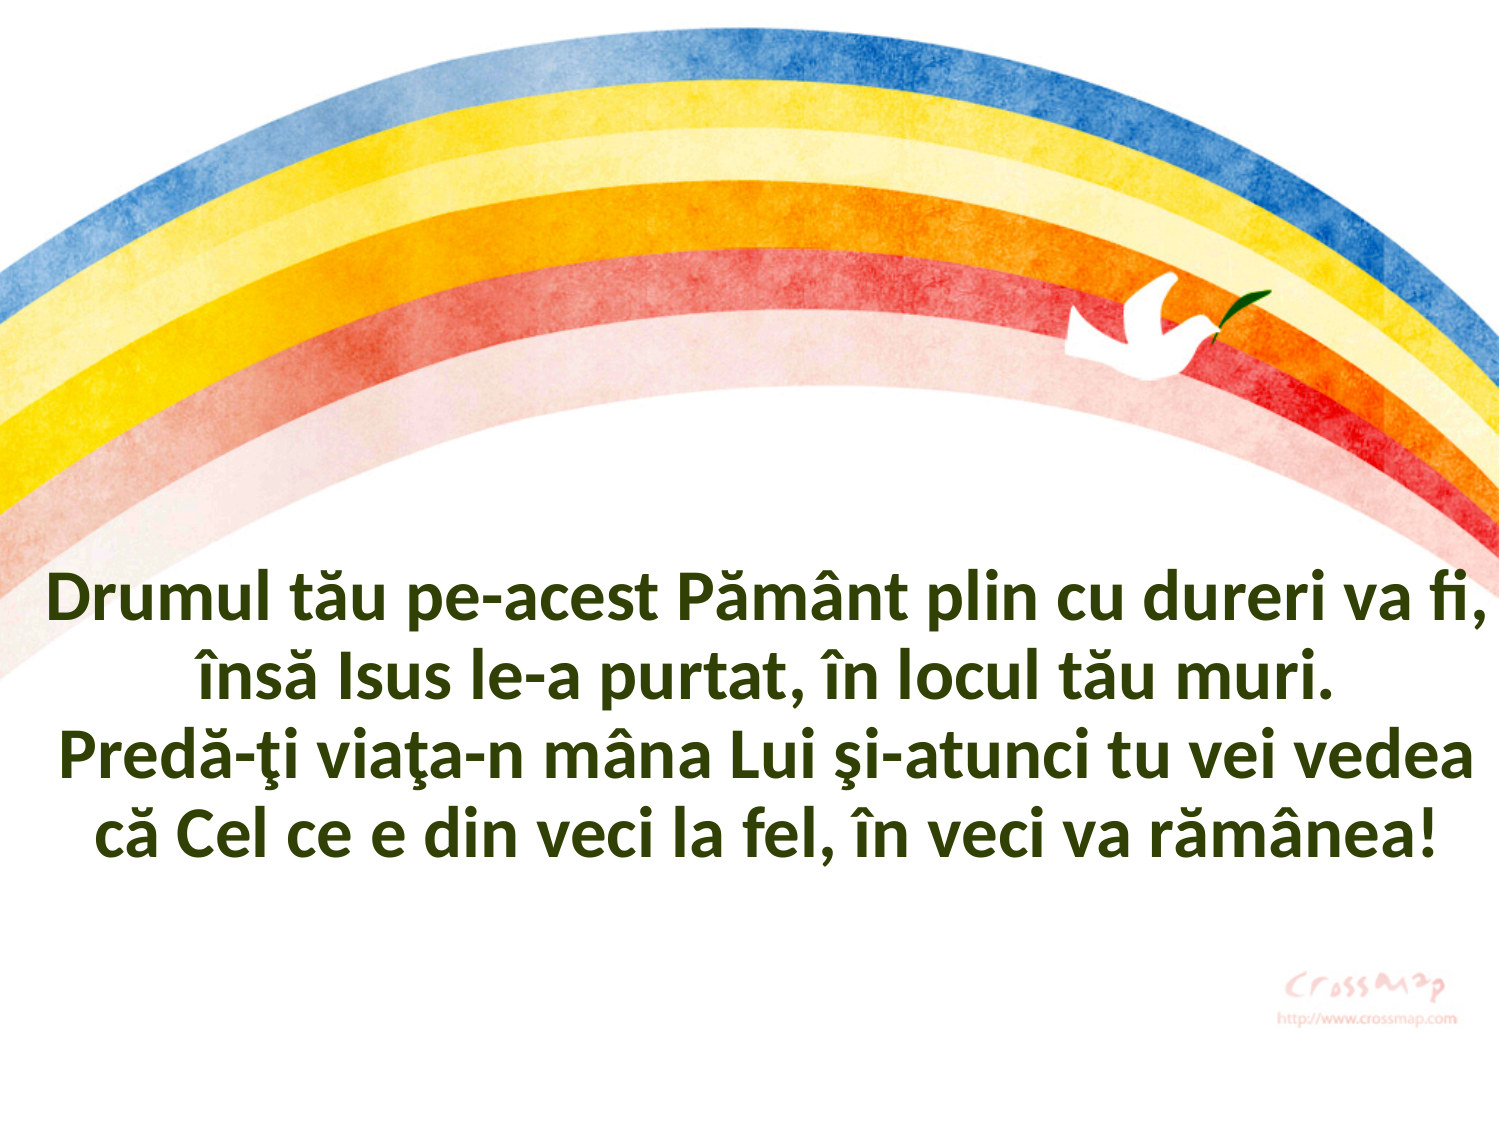

# Drumul tău pe-acest Pământ plin cu dureri va fi, însă Isus le-a purtat, în locul tău muri. Predă-ţi viaţa-n mâna Lui şi-atunci tu vei vedea că Cel ce e din veci la fel, în veci va rămânea!